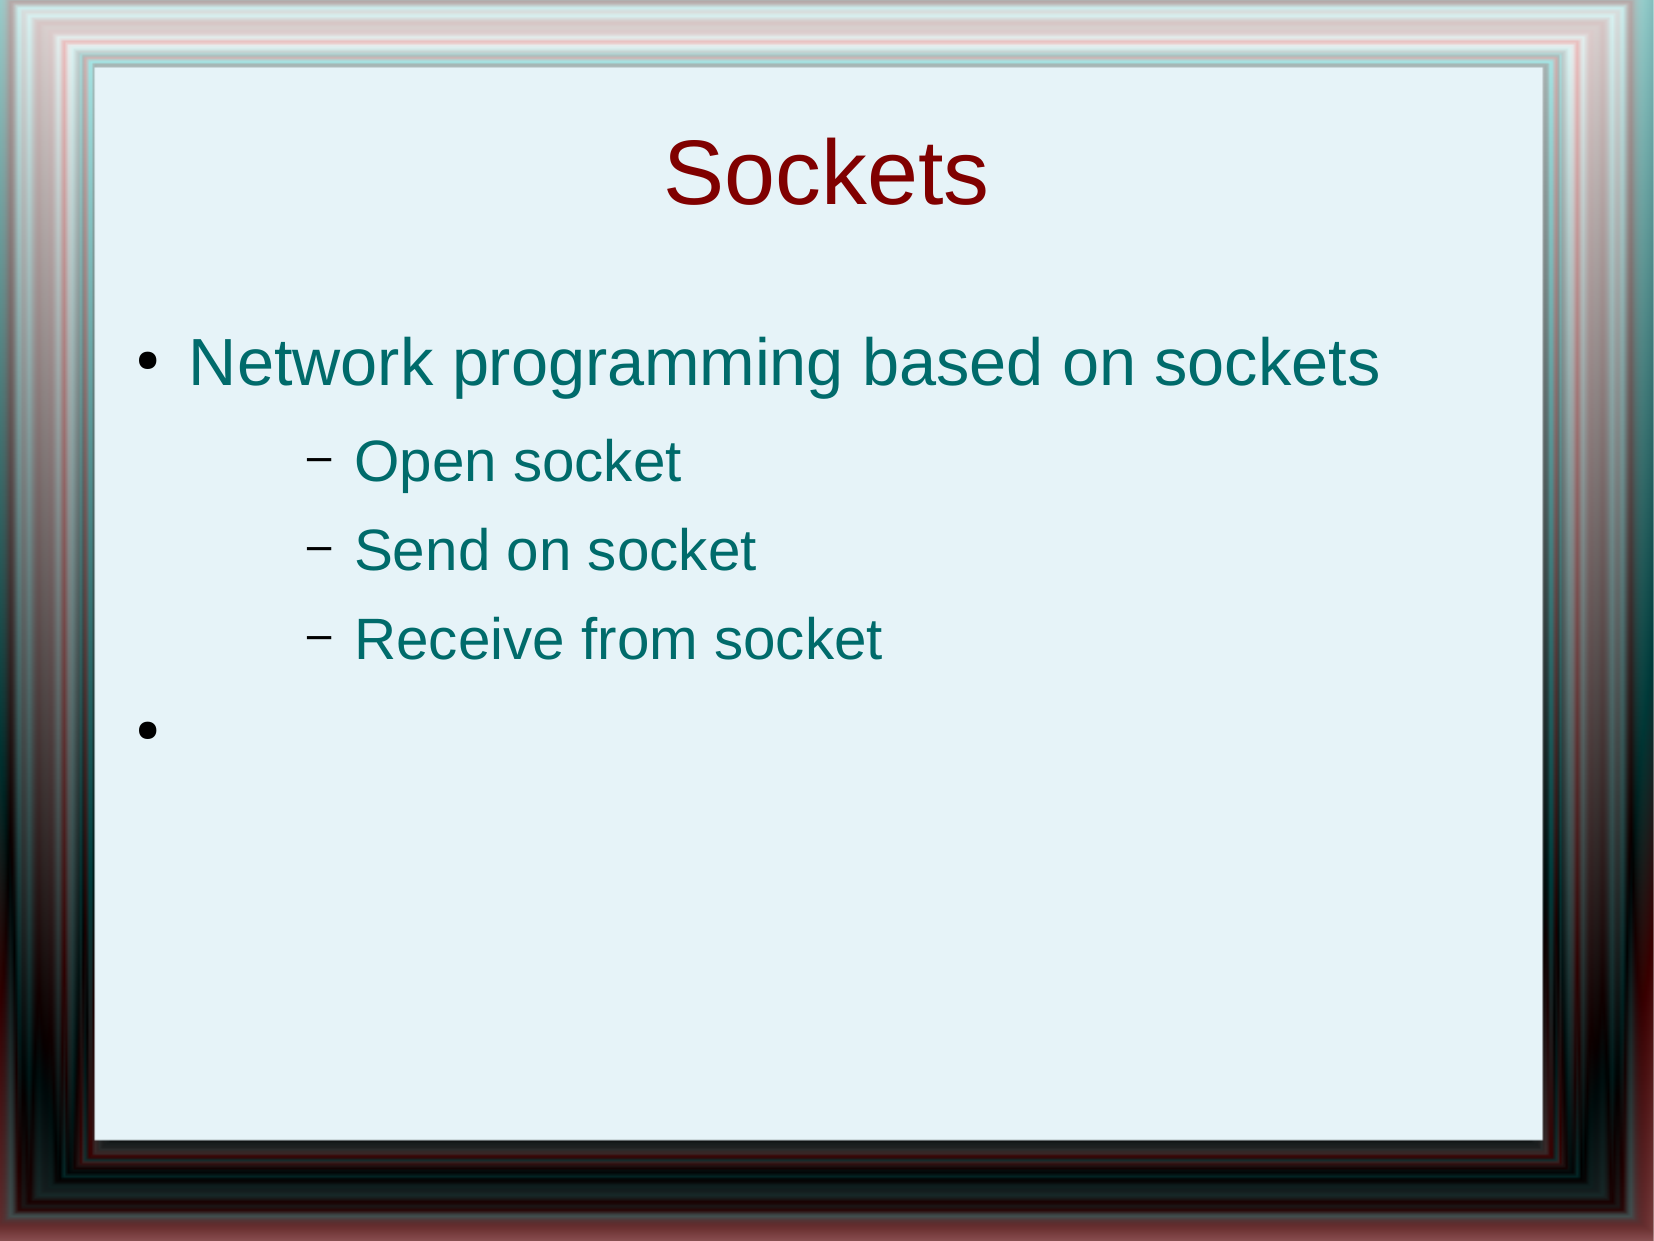

# Sockets
Network programming based on sockets
Open socket
Send on socket
Receive from socket